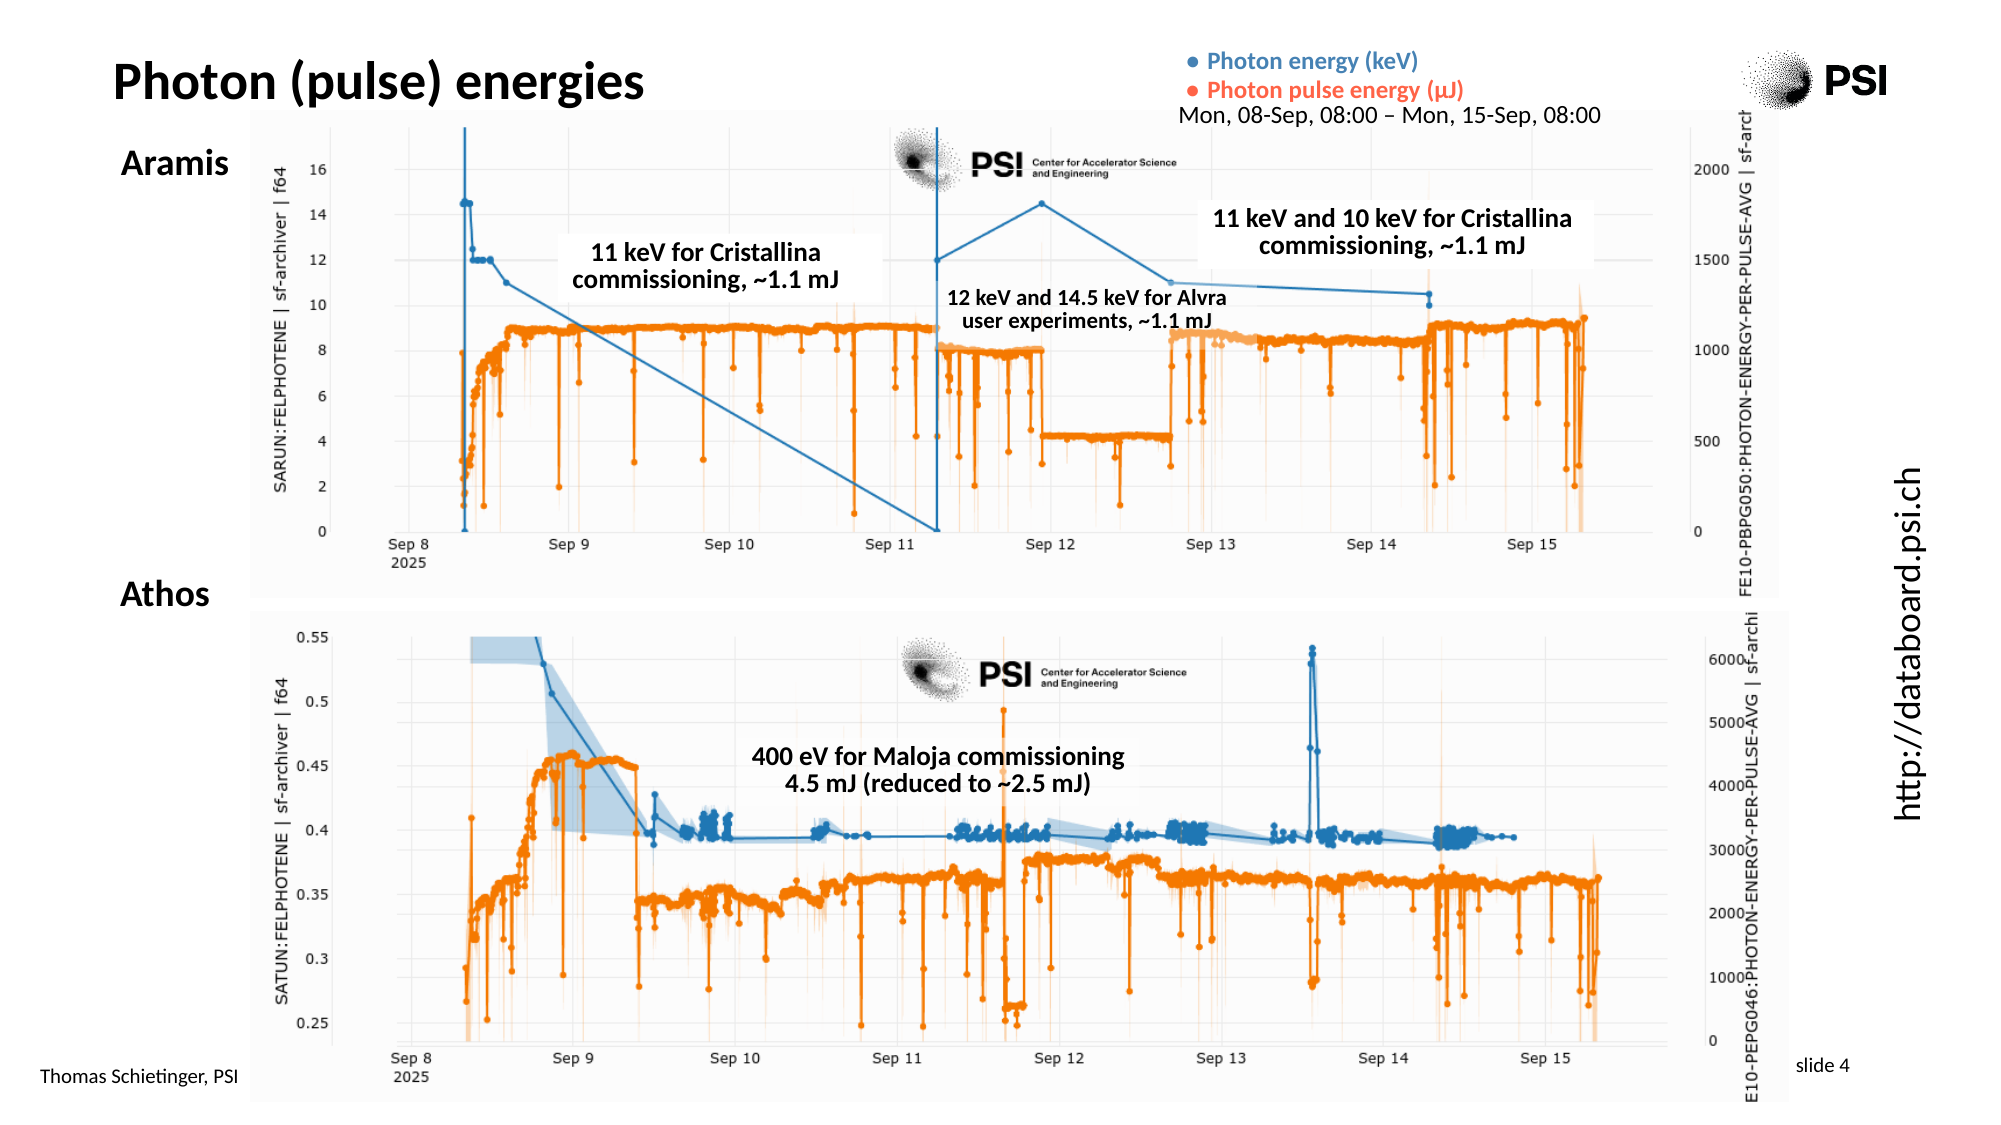

● Photon energy (keV)
 ● Photon pulse energy (µJ)
Mon, 08-Sep, 08:00 – Mon, 15-Sep, 08:00
# Photon (pulse) energies
Aramis
11 keV and 10 keV for Cristallina
commissioning, ~1.1 mJ
11 keV for Cristallina
commissioning, ~1.1 mJ
12 keV and 14.5 keV for Alvra
user experiments, ~1.1 mJ
Athos
http://databoard.psi.ch
400 eV for Maloja commissioning
4.5 mJ (reduced to ~2.5 mJ)
4
PSI Center for Accelerator Science and Engineering